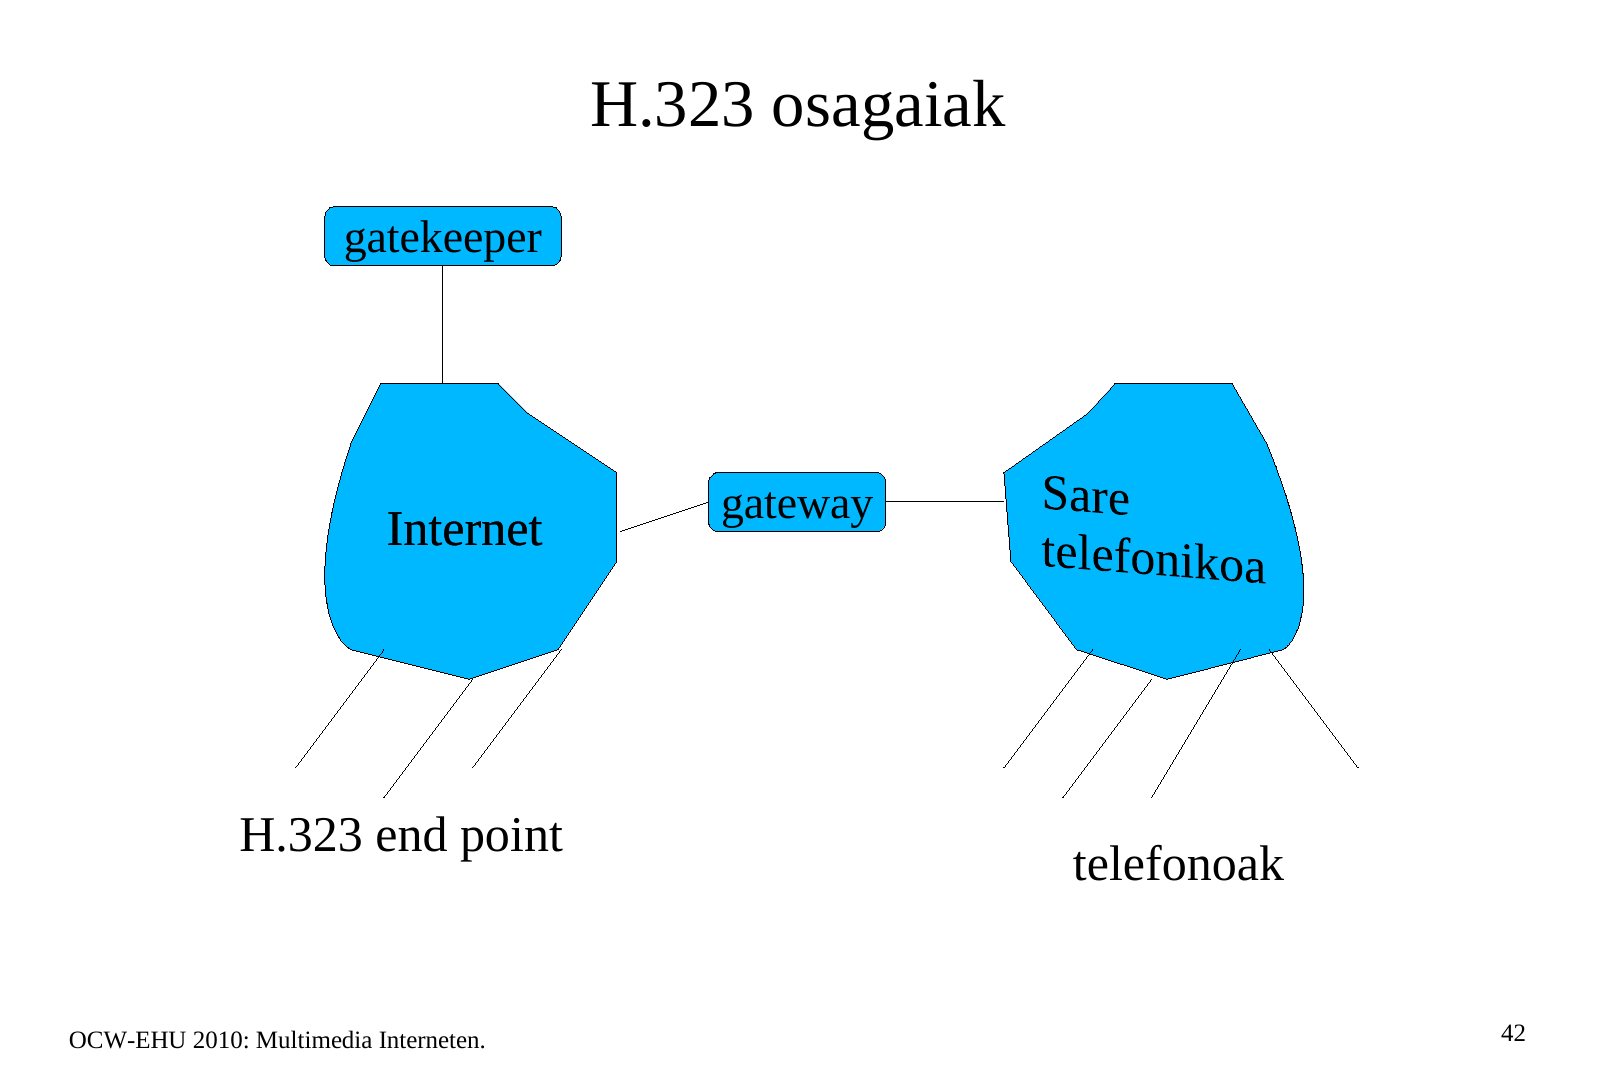

# H.323 osagaiak
gatekeeper
Sare
telefonikoa
gateway
Internet
Internet
H.323 end point
telefonoak
42